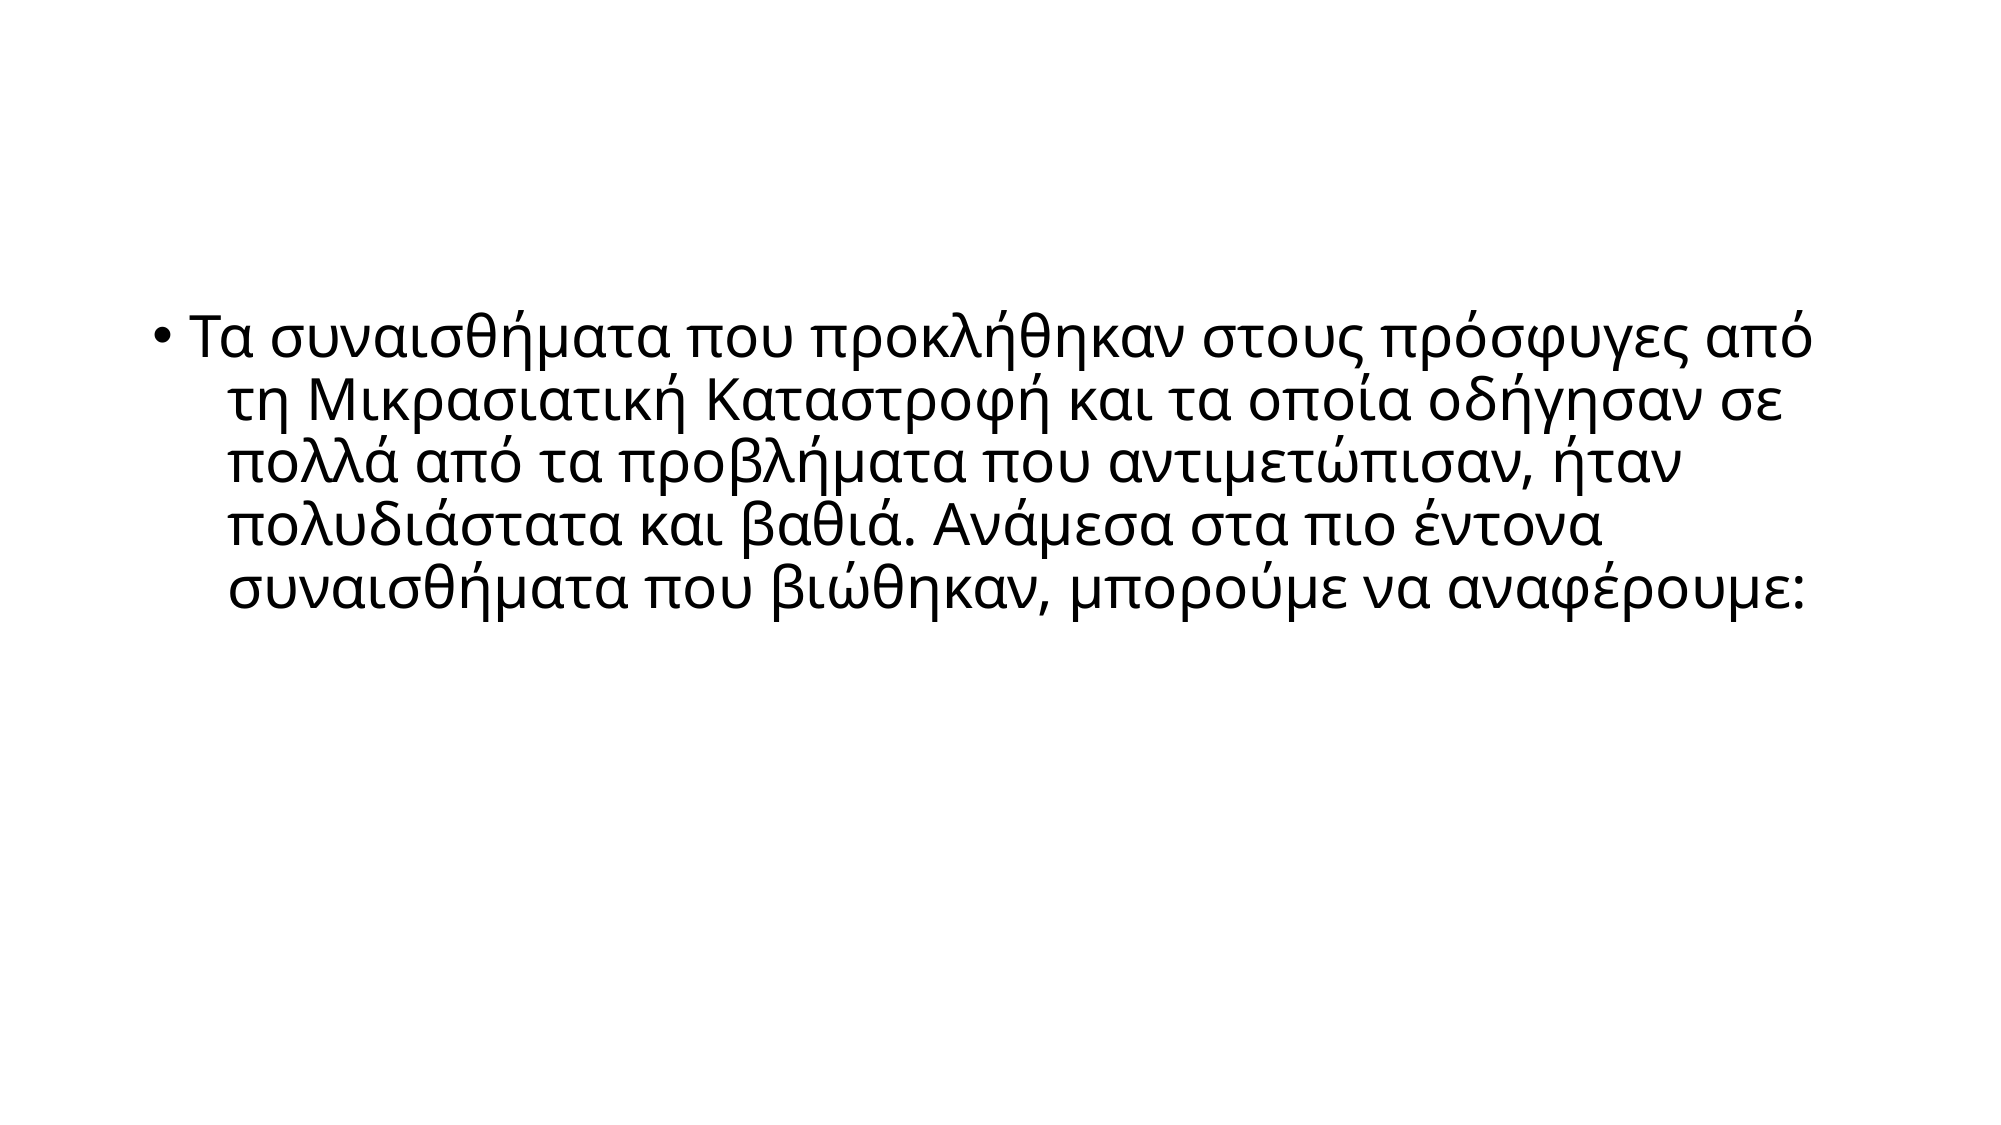

#
Τα συναισθήματα που προκλήθηκαν στους πρόσφυγες από τη Μικρασιατική Καταστροφή και τα οποία οδήγησαν σε πολλά από τα προβλήματα που αντιμετώπισαν, ήταν πολυδιάστατα και βαθιά. Ανάμεσα στα πιο έντονα συναισθήματα που βιώθηκαν, μπορούμε να αναφέρουμε: